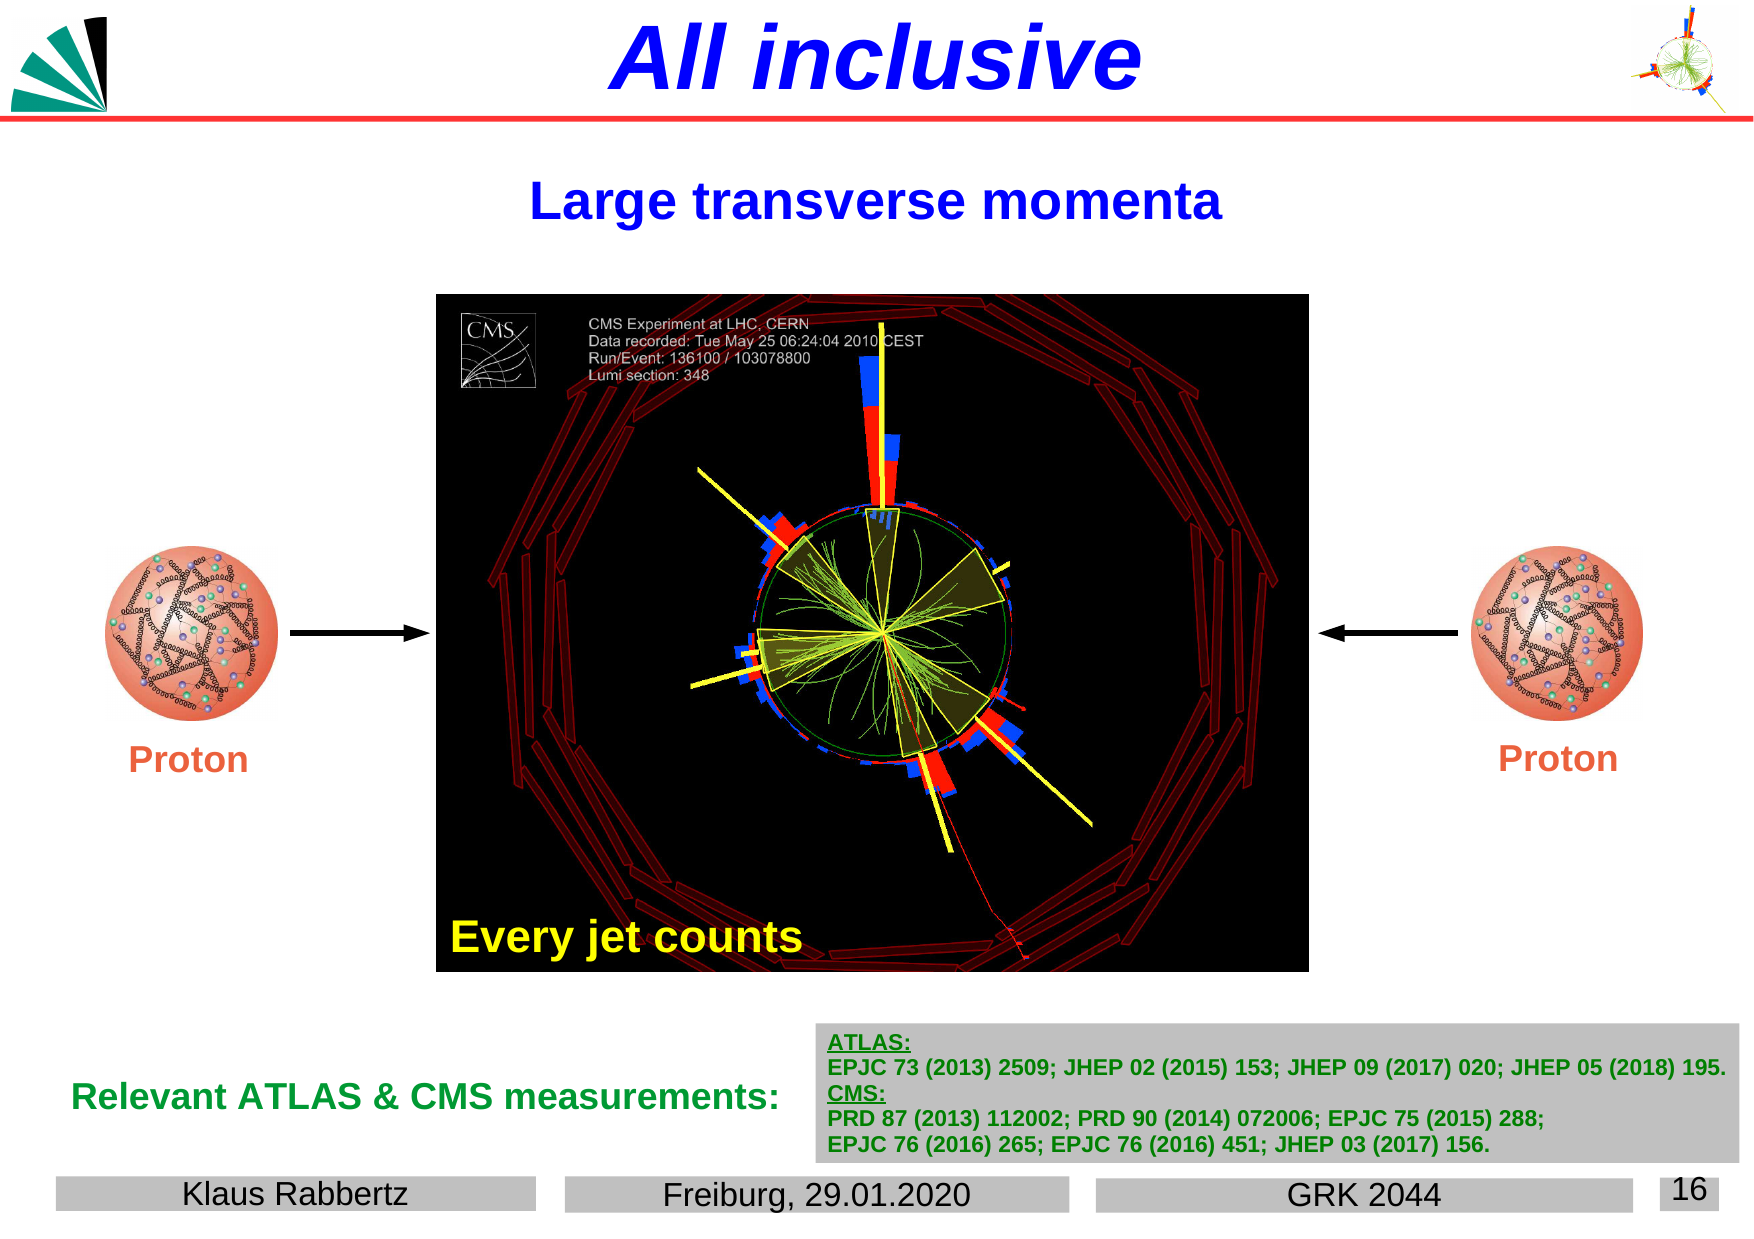

# All inclusive
Large transverse momenta
Proton
Proton
Every jet counts
ATLAS:
EPJC 73 (2013) 2509; JHEP 02 (2015) 153; JHEP 09 (2017) 020; JHEP 05 (2018) 195.
CMS:
PRD 87 (2013) 112002; PRD 90 (2014) 072006; EPJC 75 (2015) 288;
EPJC 76 (2016) 265; EPJC 76 (2016) 451; JHEP 03 (2017) 156.
Relevant ATLAS & CMS measurements: